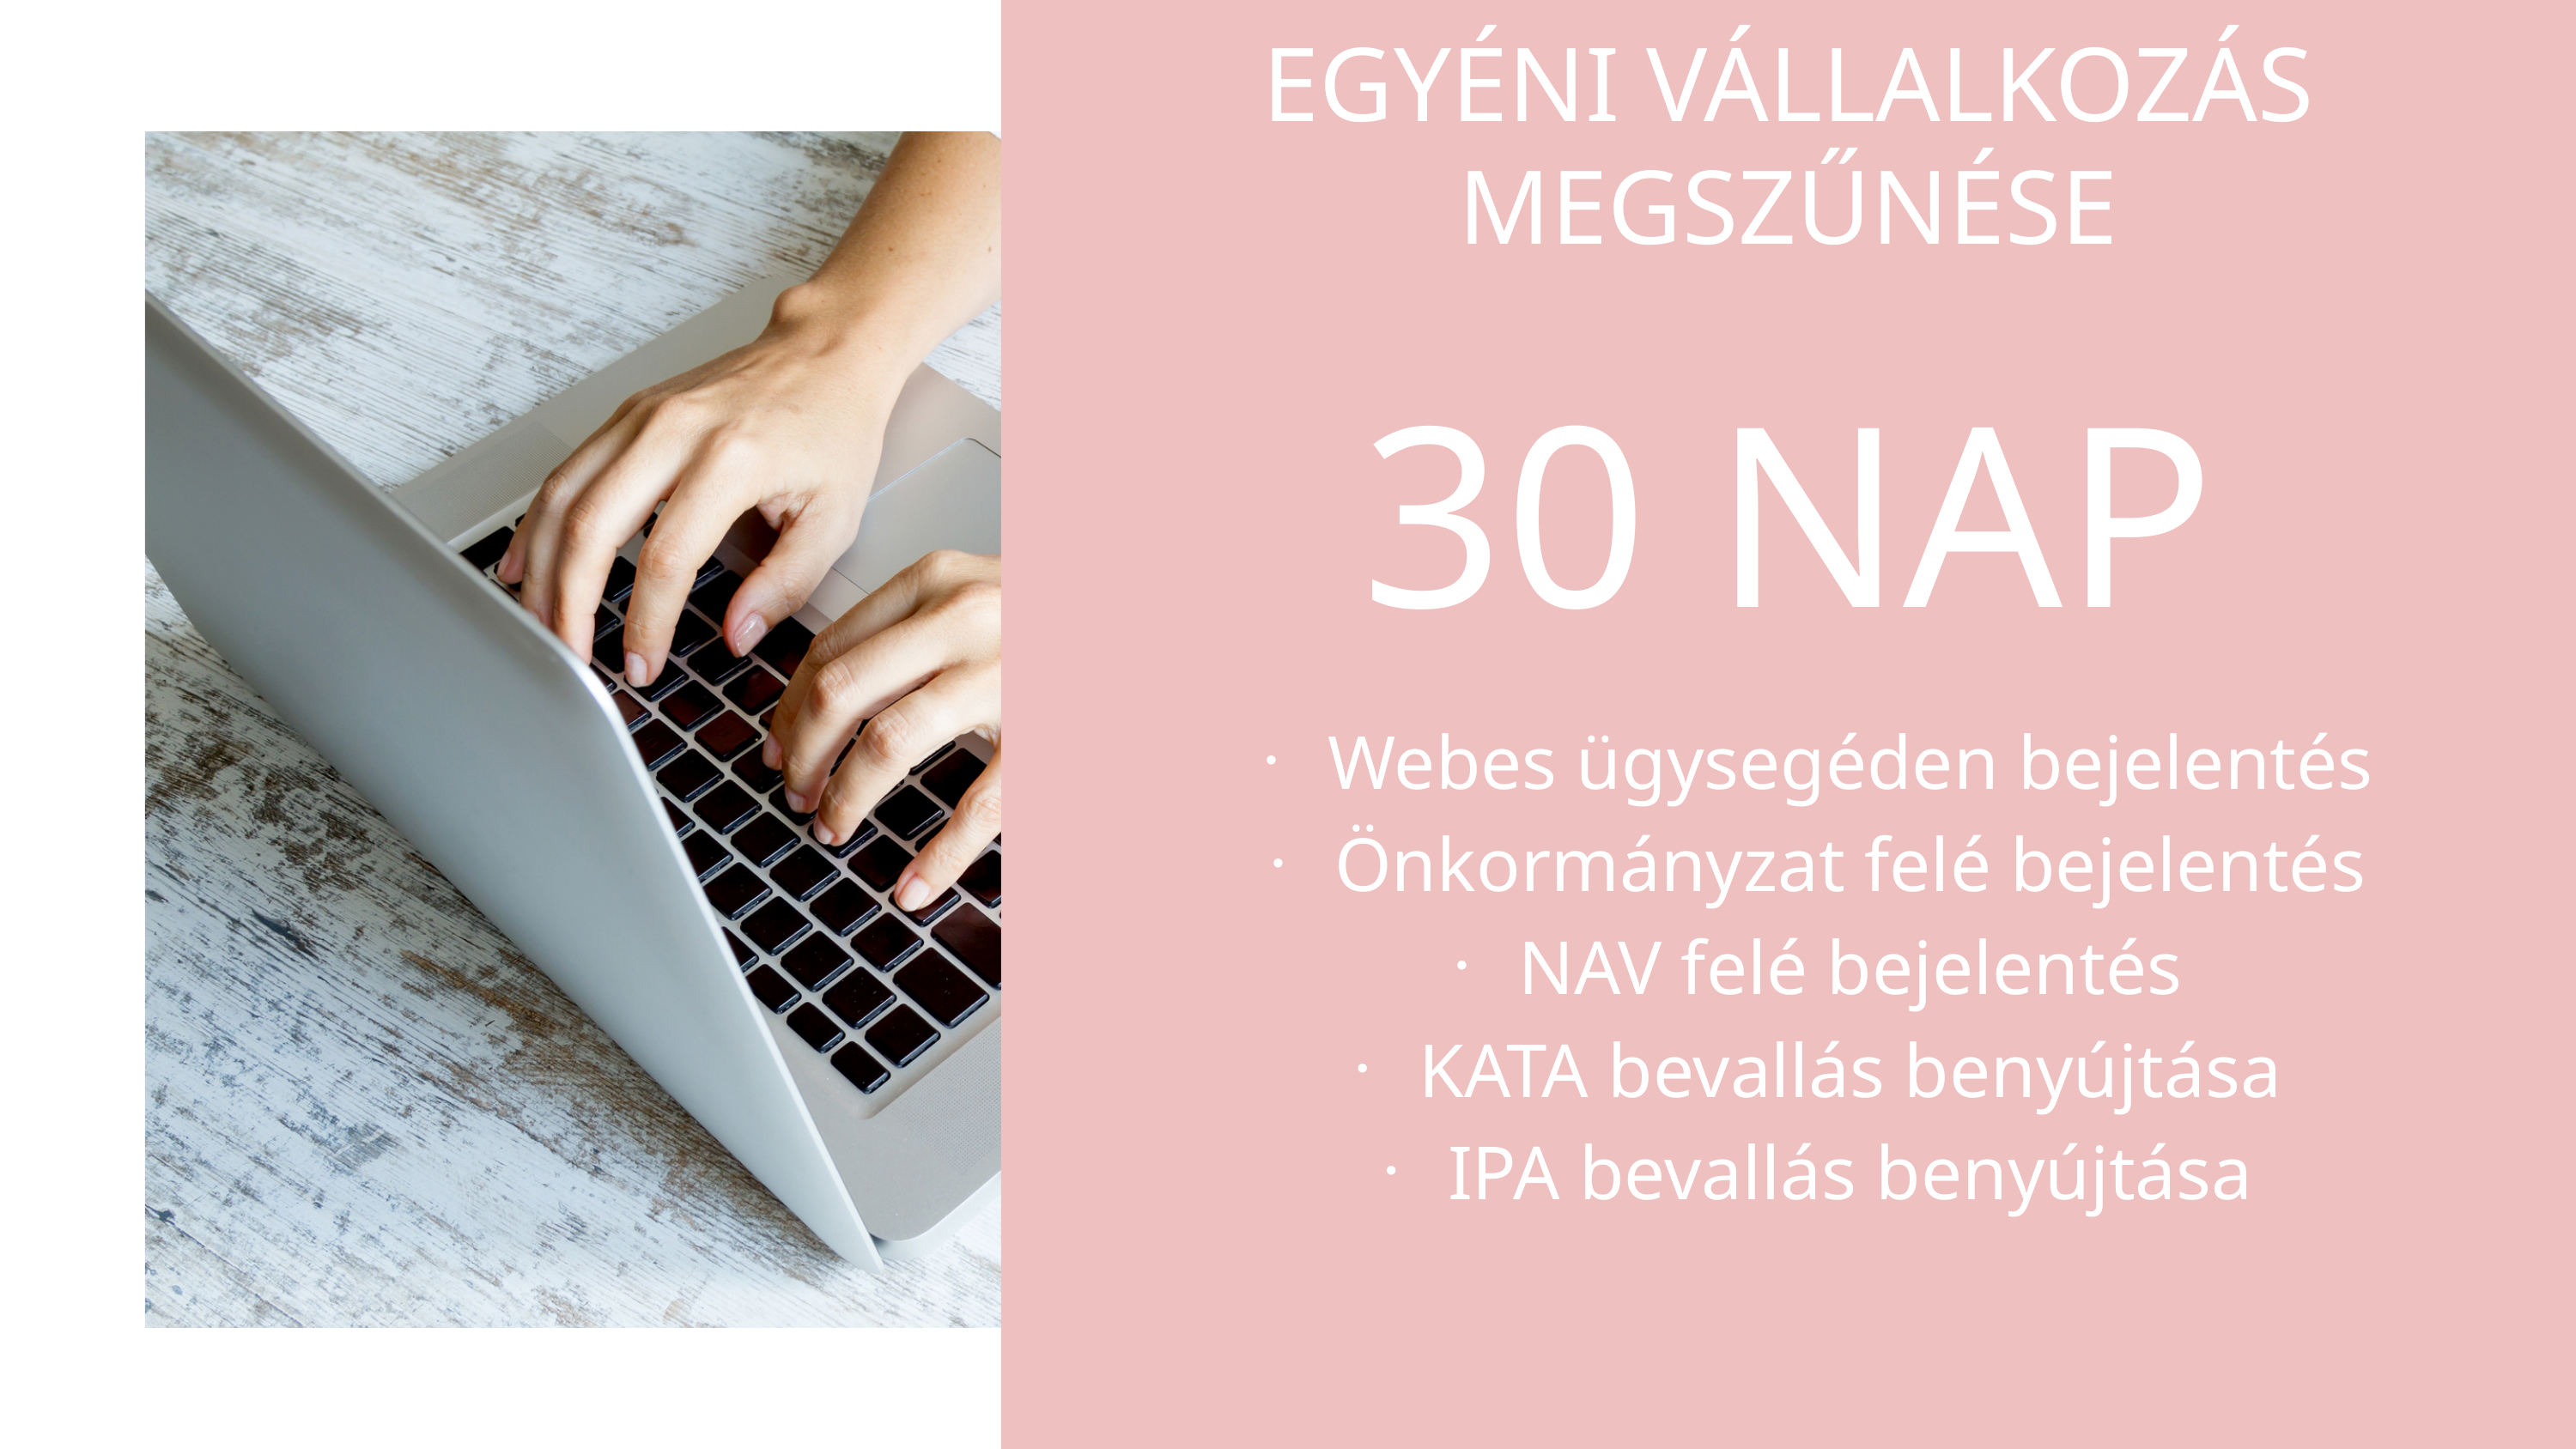

EGYÉNI VÁLLALKOZÁS MEGSZŰNÉSE
30 NAP
Webes ügysegéden bejelentés
Önkormányzat felé bejelentés
NAV felé bejelentés
KATA bevallás benyújtása
IPA bevallás benyújtása